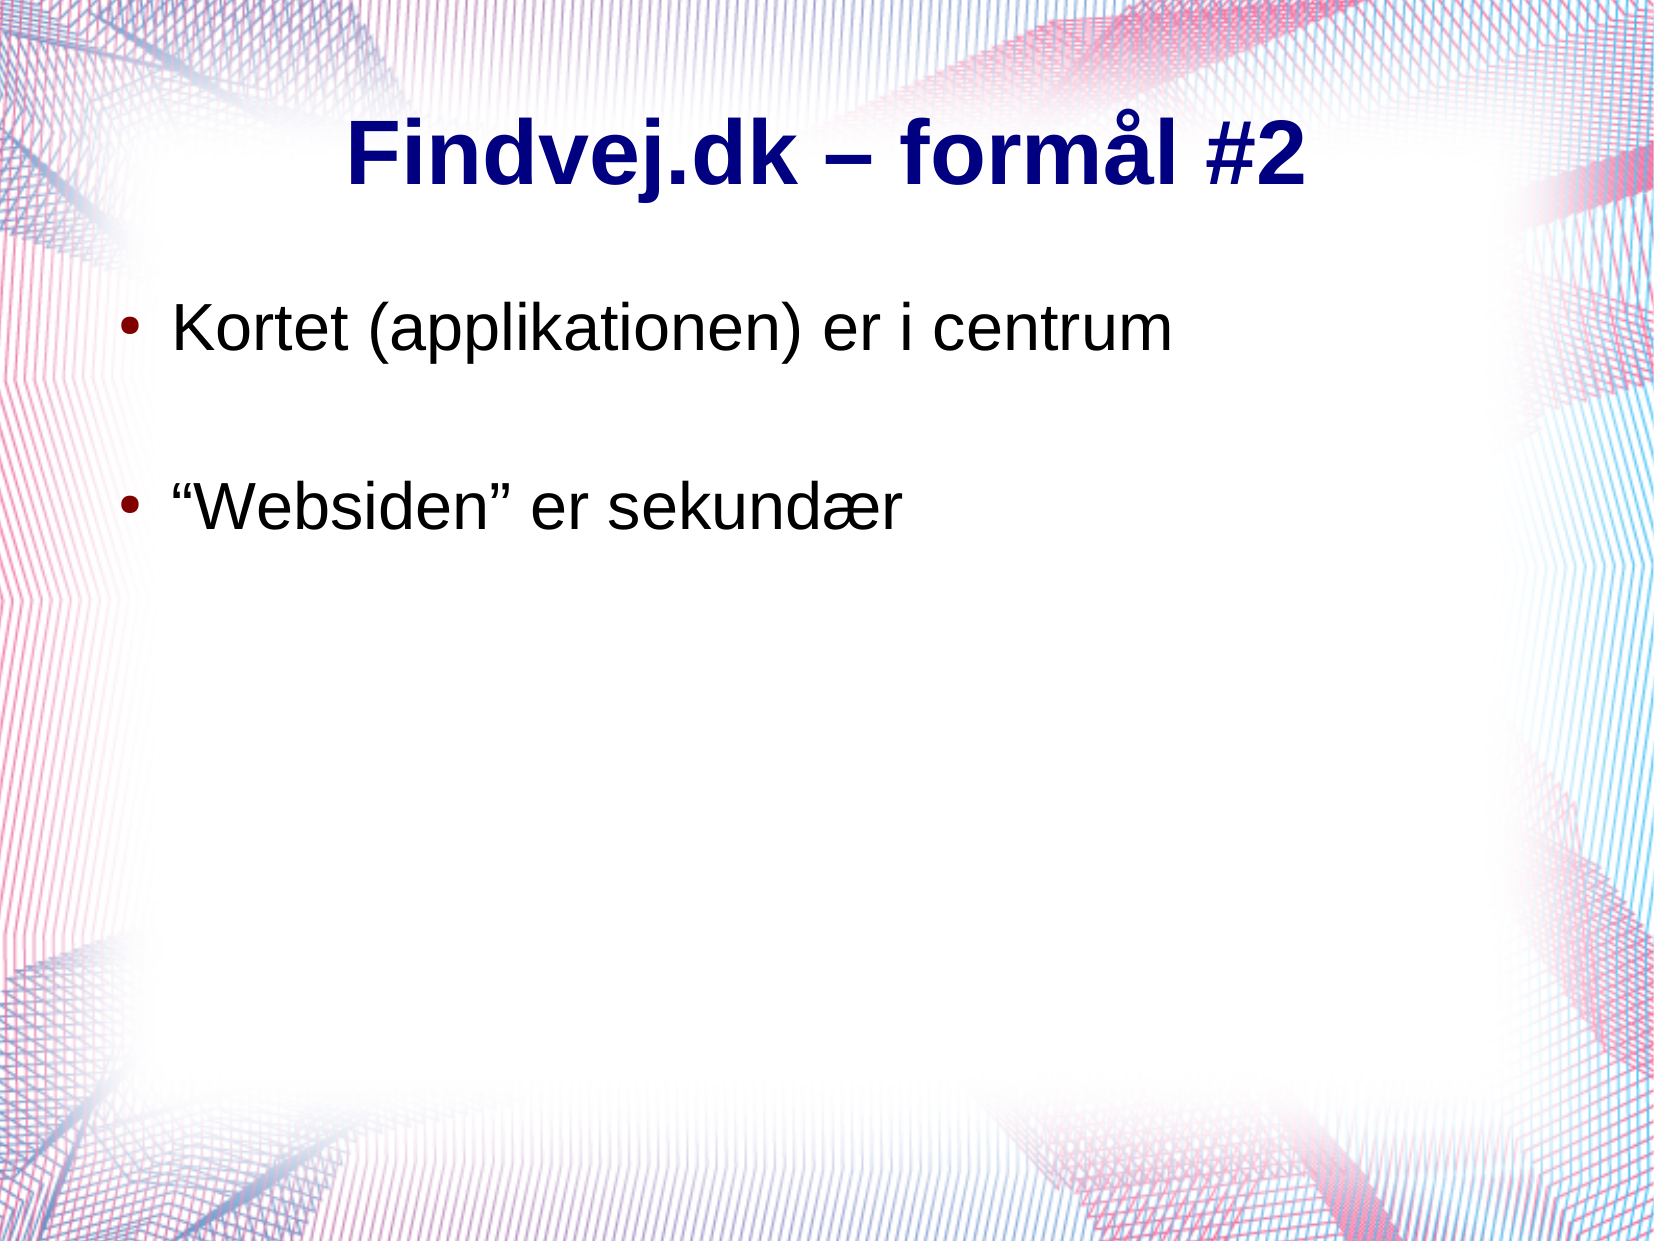

# Findvej.dk – formål #2
Kortet (applikationen) er i centrum
“Websiden” er sekundær